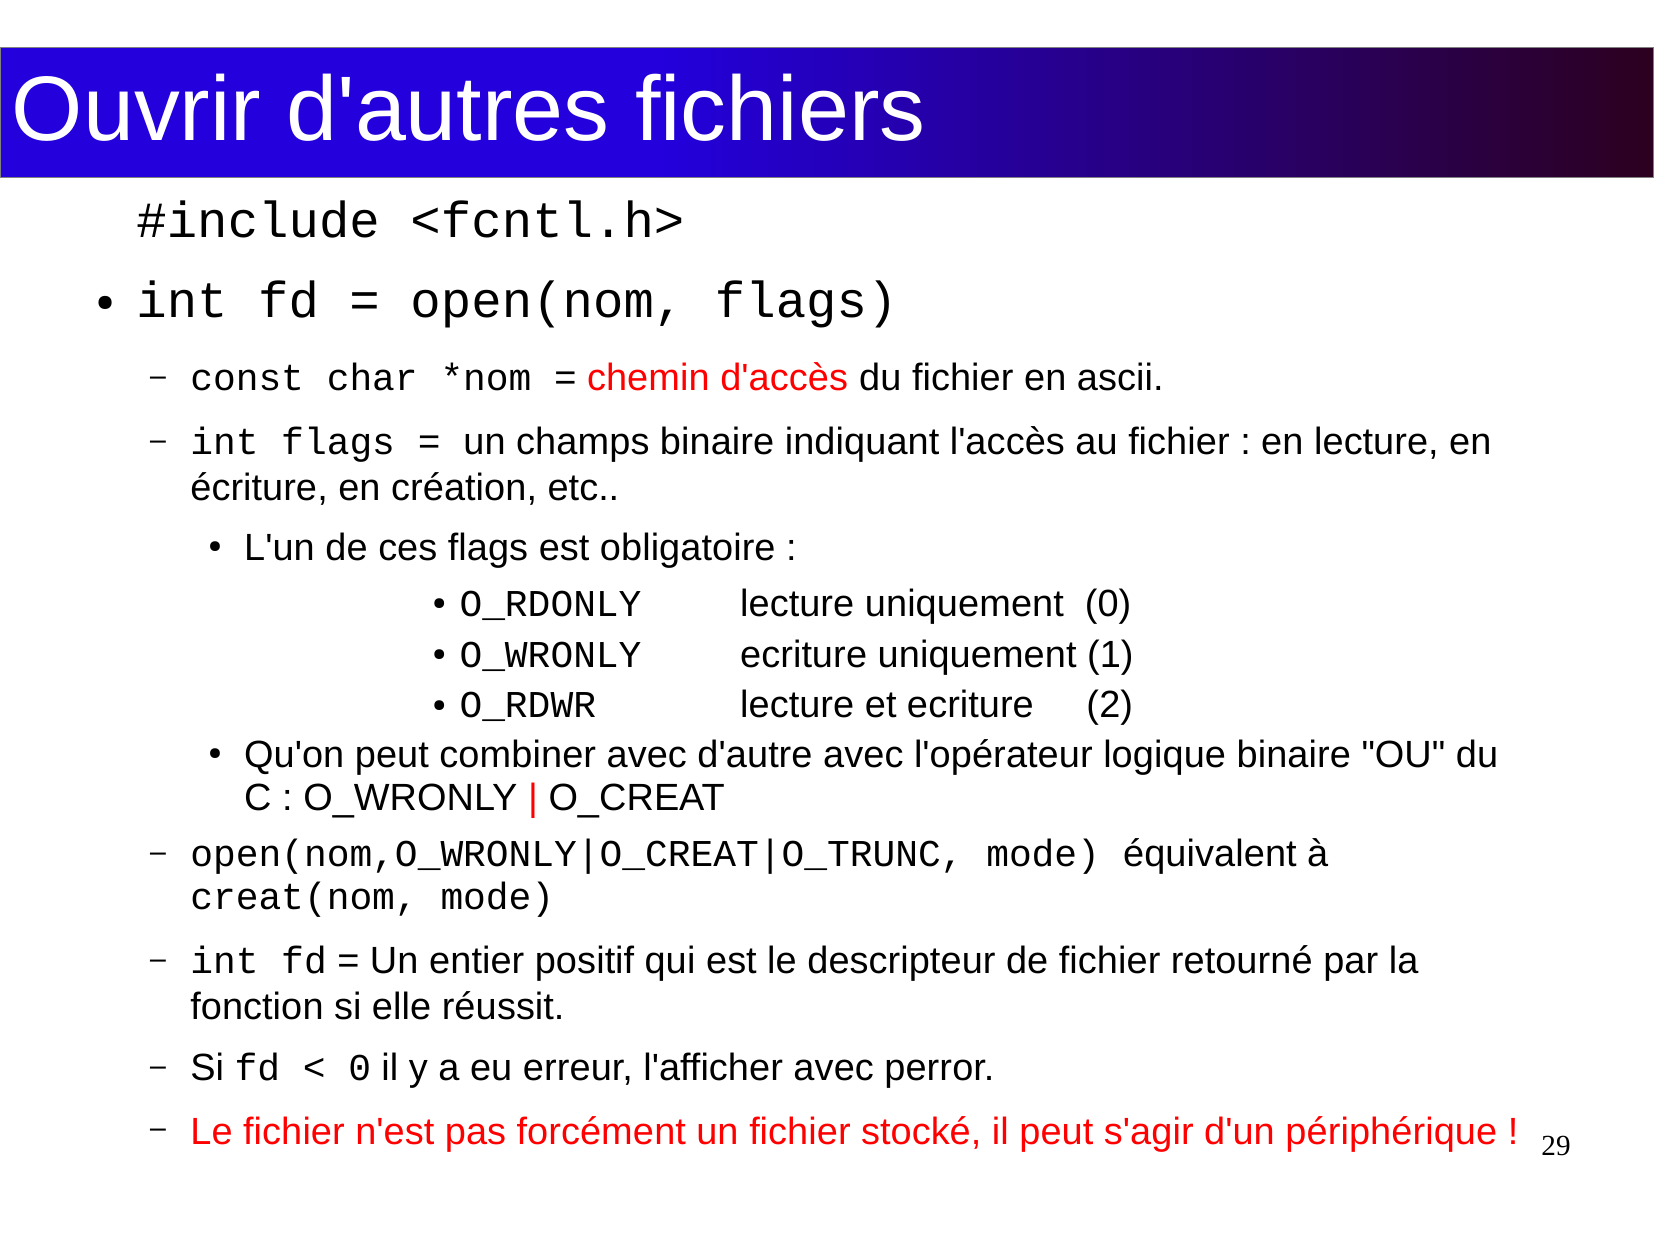

# Ouvrir d'autres fichiers
#include <fcntl.h>
int fd = open(nom, flags)
const char *nom = chemin d'accès du fichier en ascii.
int flags = un champs binaire indiquant l'accès au fichier : en lecture, en écriture, en création, etc..
L'un de ces flags est obligatoire :
O_RDONLY		lecture uniquement (0)
O_WRONLY		ecriture uniquement (1)
O_RDWR			lecture et ecriture (2)
Qu'on peut combiner avec d'autre avec l'opérateur logique binaire "OU" du C : O_WRONLY | O_CREAT
open(nom,O_WRONLY|O_CREAT|O_TRUNC, mode) équivalent à creat(nom, mode)
int fd = Un entier positif qui est le descripteur de fichier retourné par la fonction si elle réussit.
Si fd < 0 il y a eu erreur, l'afficher avec perror.
Le fichier n'est pas forcément un fichier stocké, il peut s'agir d'un périphérique !
29